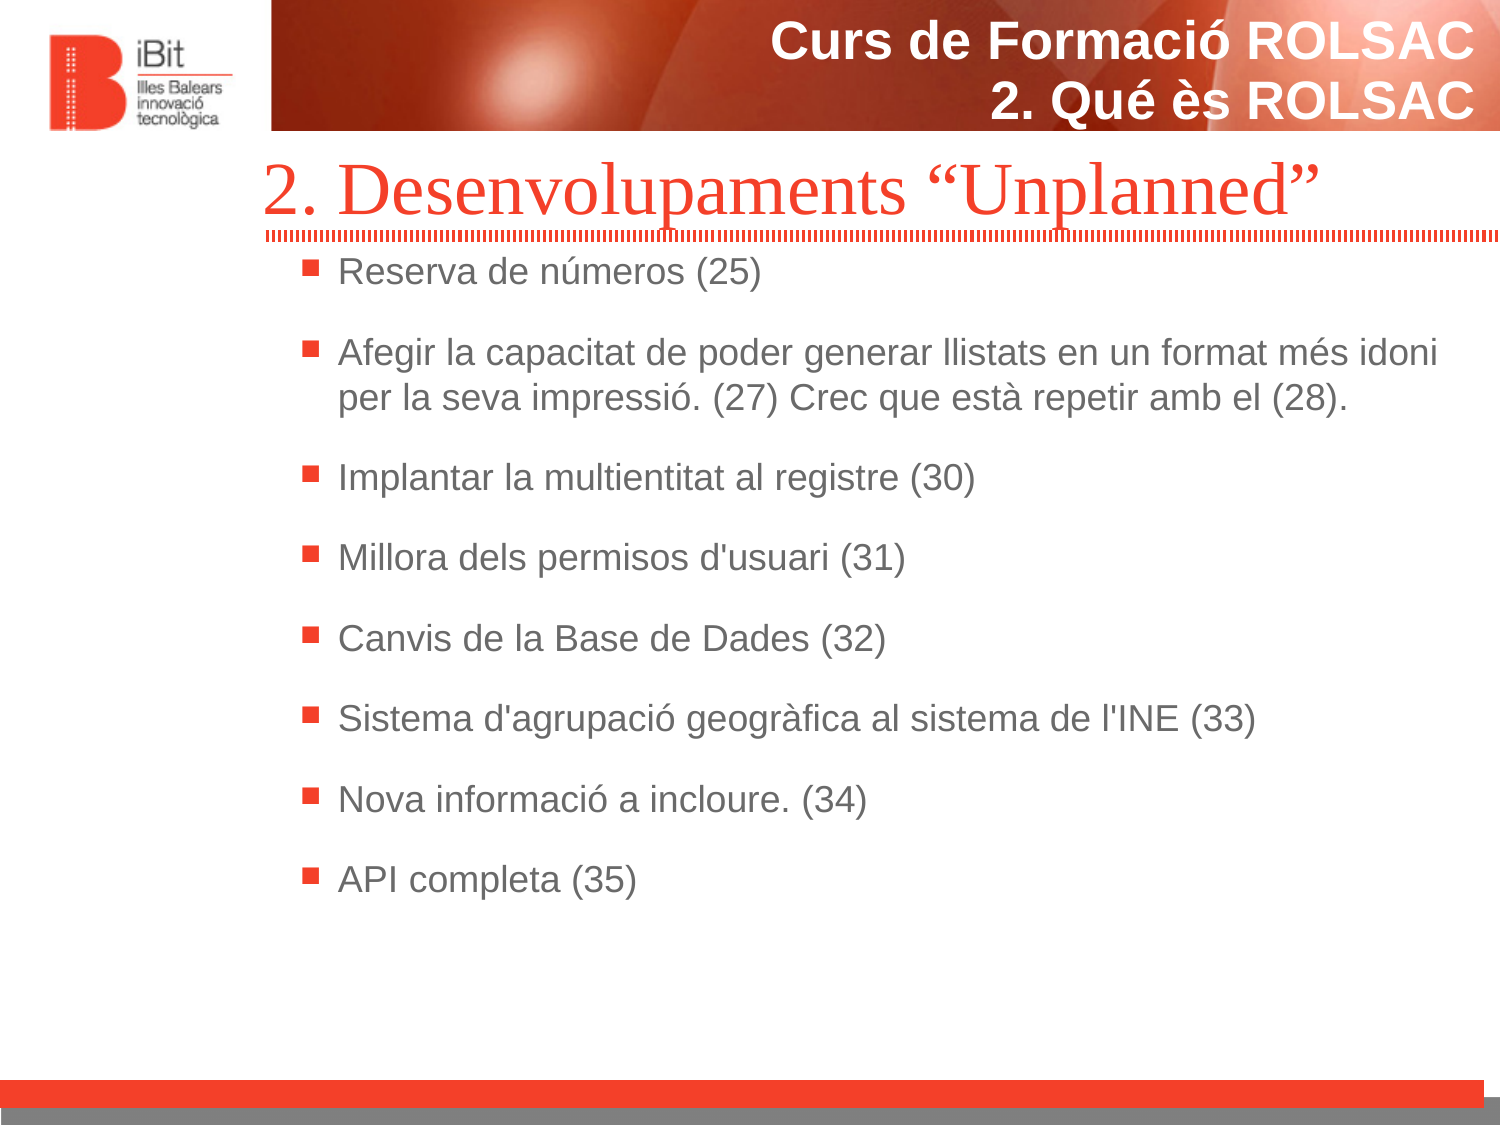

# Curs de Formació ROLSAC 2. Qué ès ROLSAC
2. Desenvolupaments “Unplanned”
Reserva de números (25)
Afegir la capacitat de poder generar llistats en un format més idoni per la seva impressió. (27) Crec que està repetir amb el (28).
Implantar la multientitat al registre (30)
Millora dels permisos d'usuari (31)
Canvis de la Base de Dades (32)
Sistema d'agrupació geogràfica al sistema de l'INE (33)
Nova informació a incloure. (34)
API completa (35)